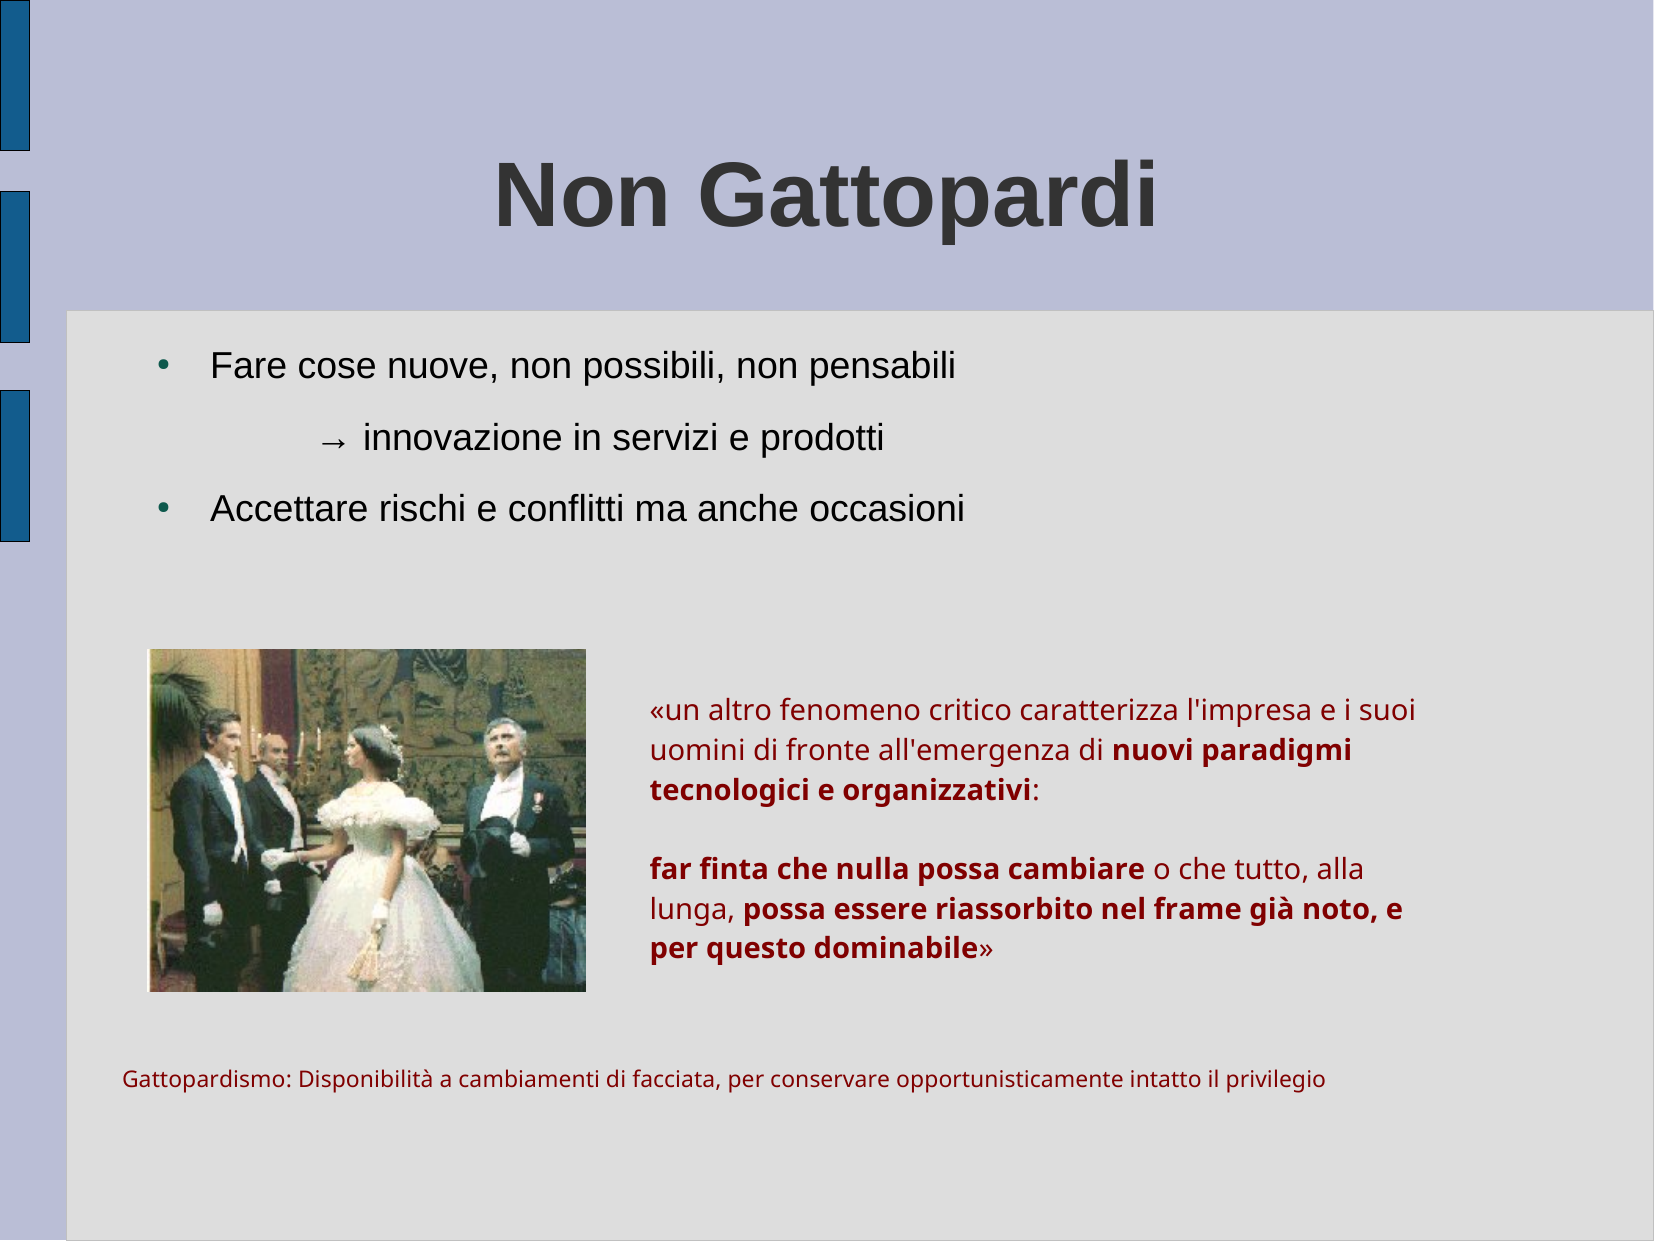

# Non Gattopardi
Fare cose nuove, non possibili, non pensabili
 → innovazione in servizi e prodotti
Accettare rischi e conflitti ma anche occasioni
«un altro fenomeno critico caratterizza l'impresa e i suoi uomini di fronte all'emergenza di nuovi paradigmi tecnologici e organizzativi:
far finta che nulla possa cambiare o che tutto, alla lunga, possa essere riassorbito nel frame già noto, e per questo dominabile»
Gattopardismo: Disponibilità a cambiamenti di facciata, per conservare opportunisticamente intatto il privilegio